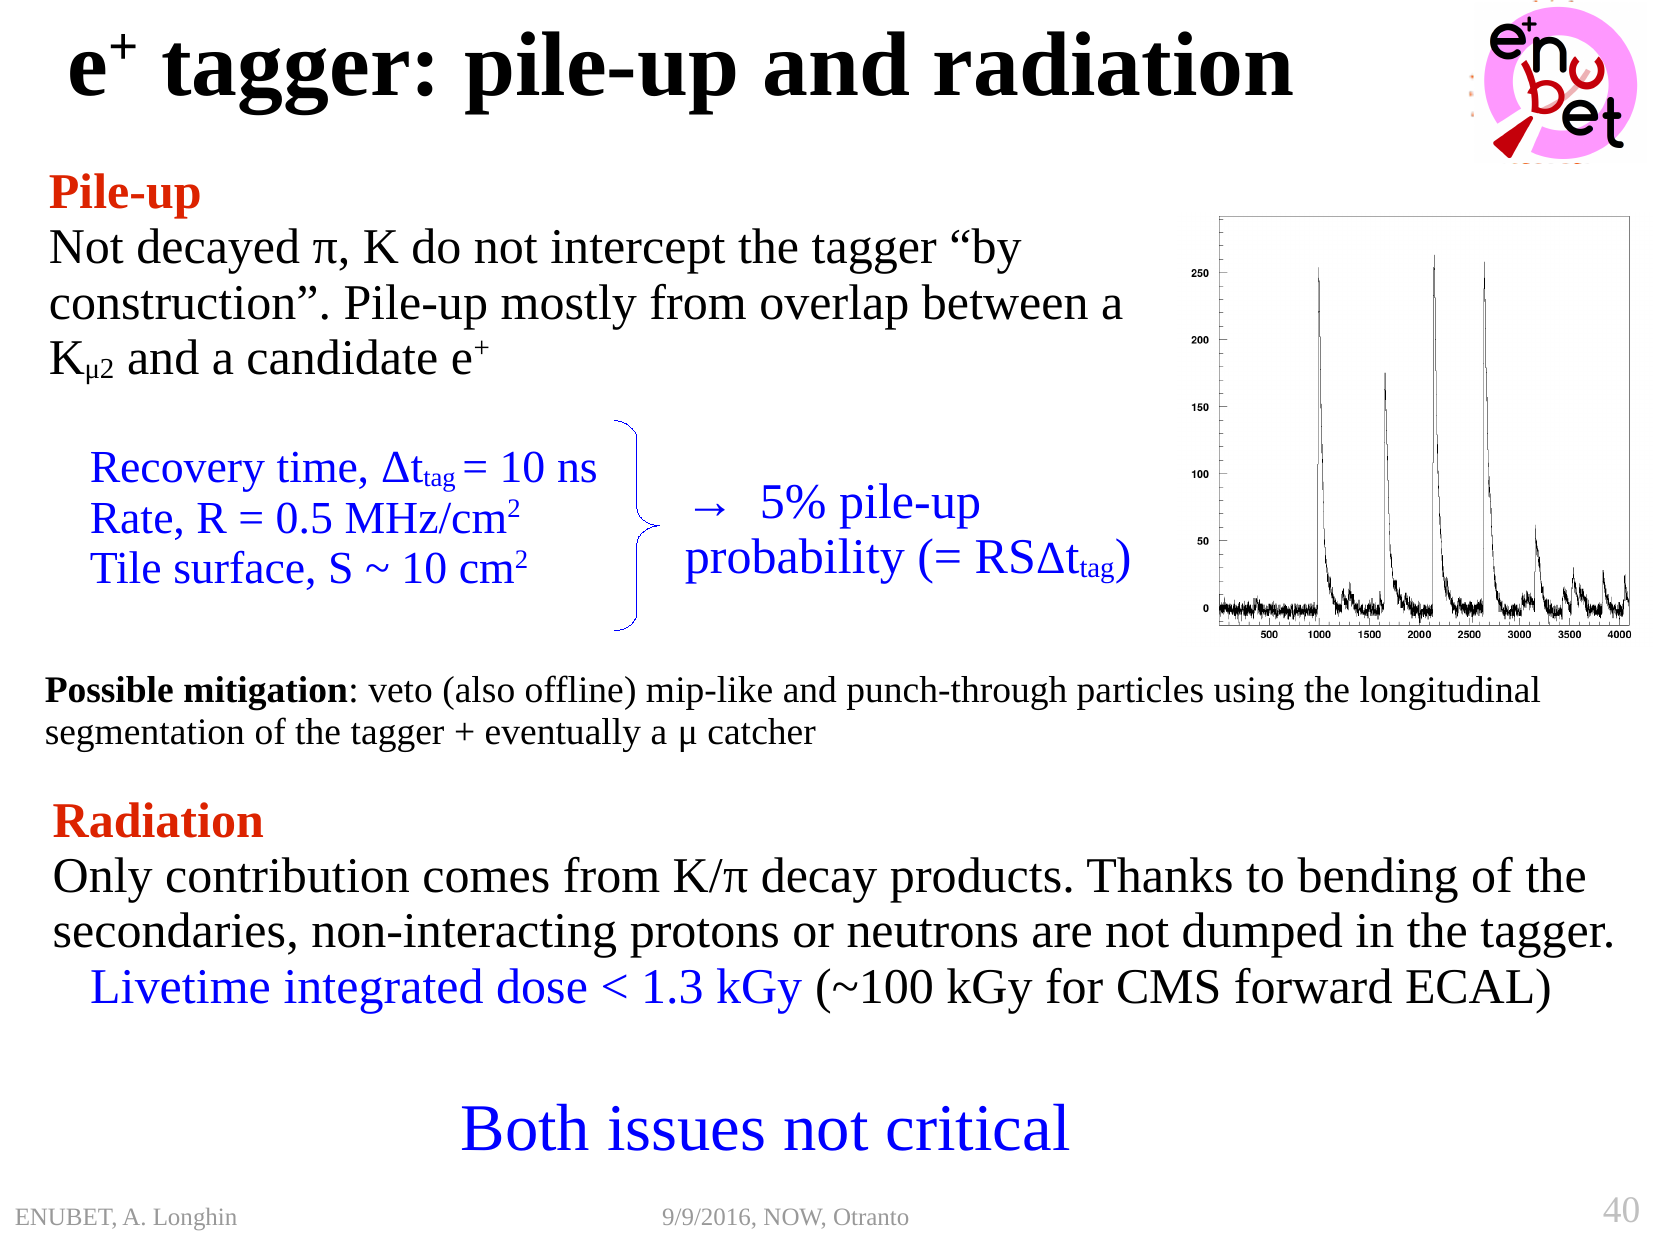

e+ tagger: pile-up and radiation
#
Pile-up
Not decayed π, K do not intercept the tagger “by construction”. Pile-up mostly from overlap between a Kμ2 and a candidate e+
Recovery time, Δttag = 10 ns
Rate, R = 0.5 MHz/cm2
Tile surface, S ~ 10 cm2
→ 5% pile-up
probability (= RSΔttag)
Possible mitigation: veto (also offline) mip-like and punch-through particles using the longitudinal segmentation of the tagger + eventually a μ catcher
Radiation
Only contribution comes from K/π decay products. Thanks to bending of the secondaries, non-interacting protons or neutrons are not dumped in the tagger.
 Livetime integrated dose < 1.3 kGy (~100 kGy for CMS forward ECAL)
Both issues not critical